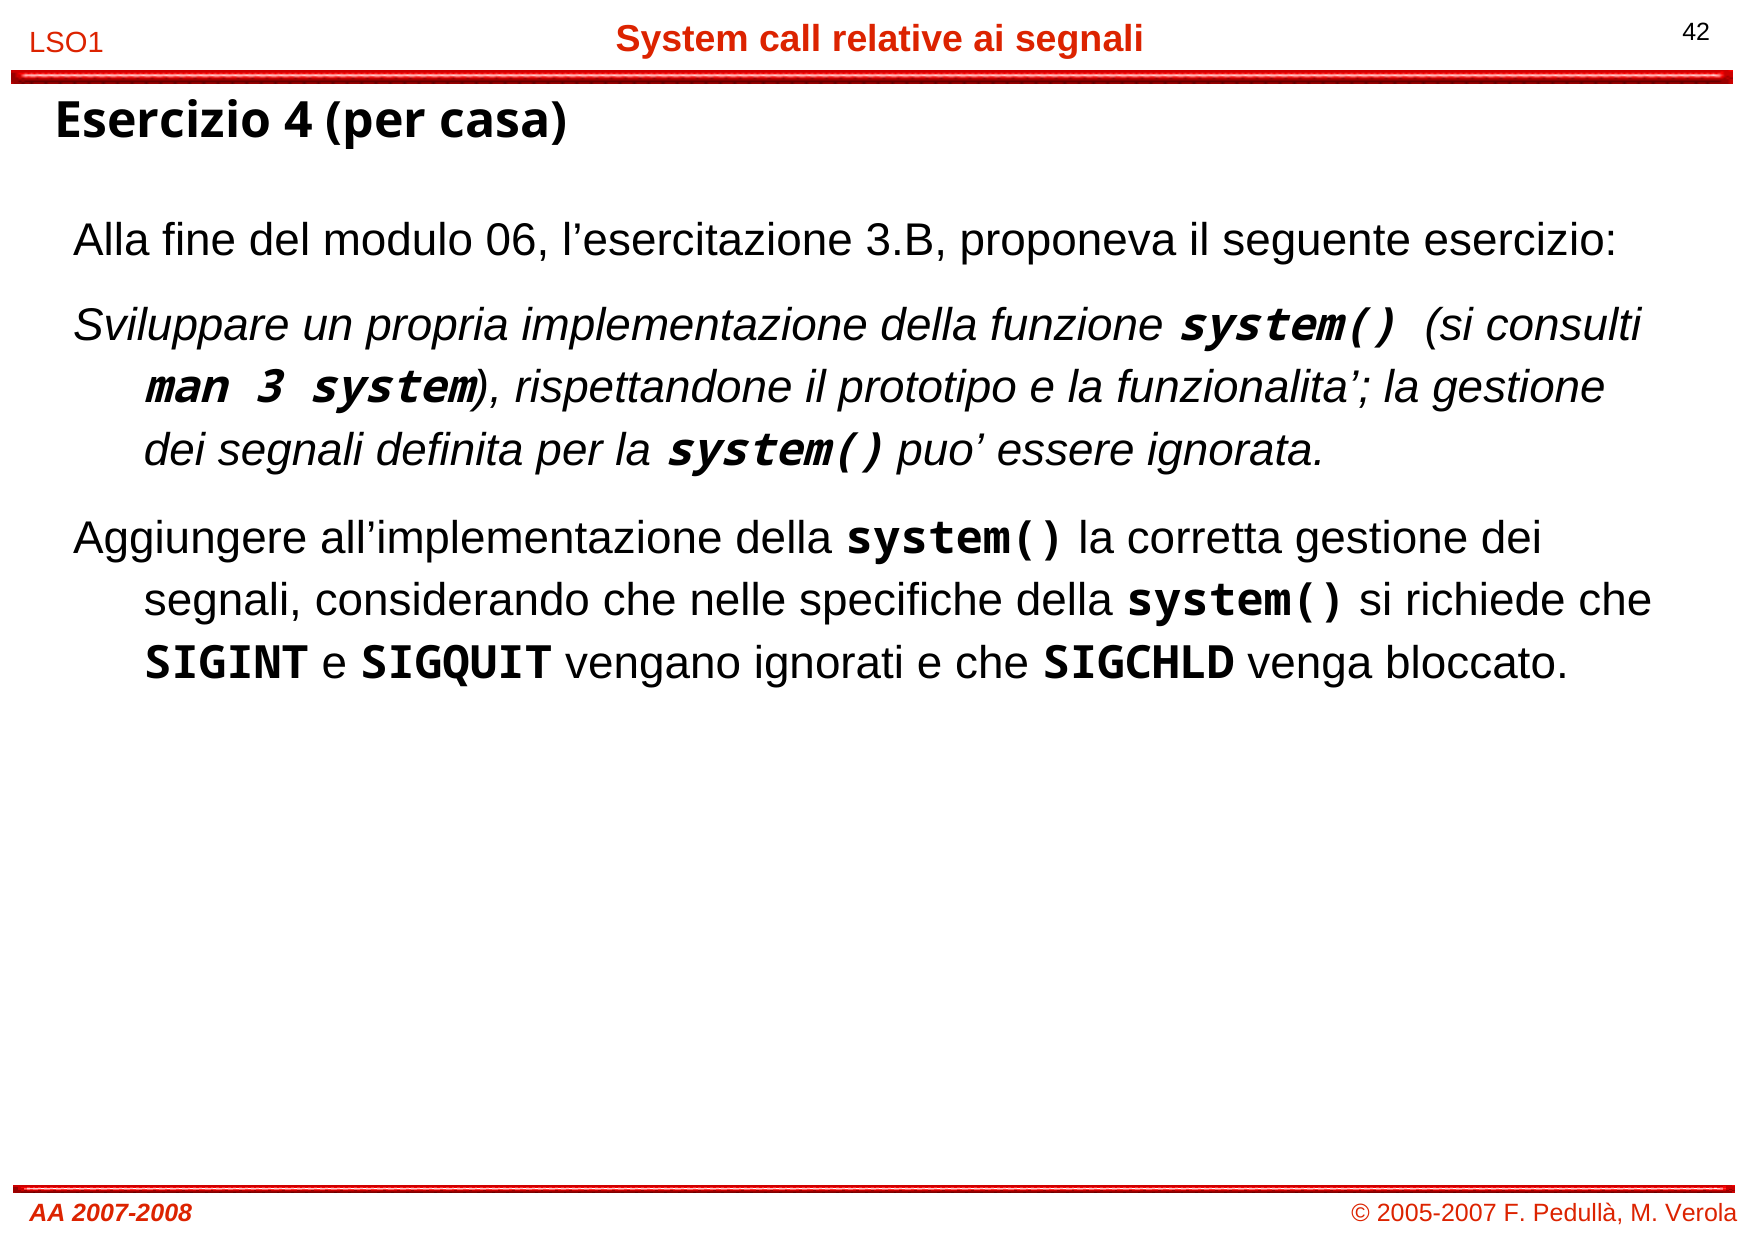

# Esercizio 4 (per casa)
Alla fine del modulo 06, l’esercitazione 3.B, proponeva il seguente esercizio:
Sviluppare un propria implementazione della funzione system() (si consulti man 3 system), rispettandone il prototipo e la funzionalita’; la gestione dei segnali definita per la system() puo’ essere ignorata.
Aggiungere all’implementazione della system() la corretta gestione dei segnali, considerando che nelle specifiche della system() si richiede che SIGINT e SIGQUIT vengano ignorati e che SIGCHLD venga bloccato.